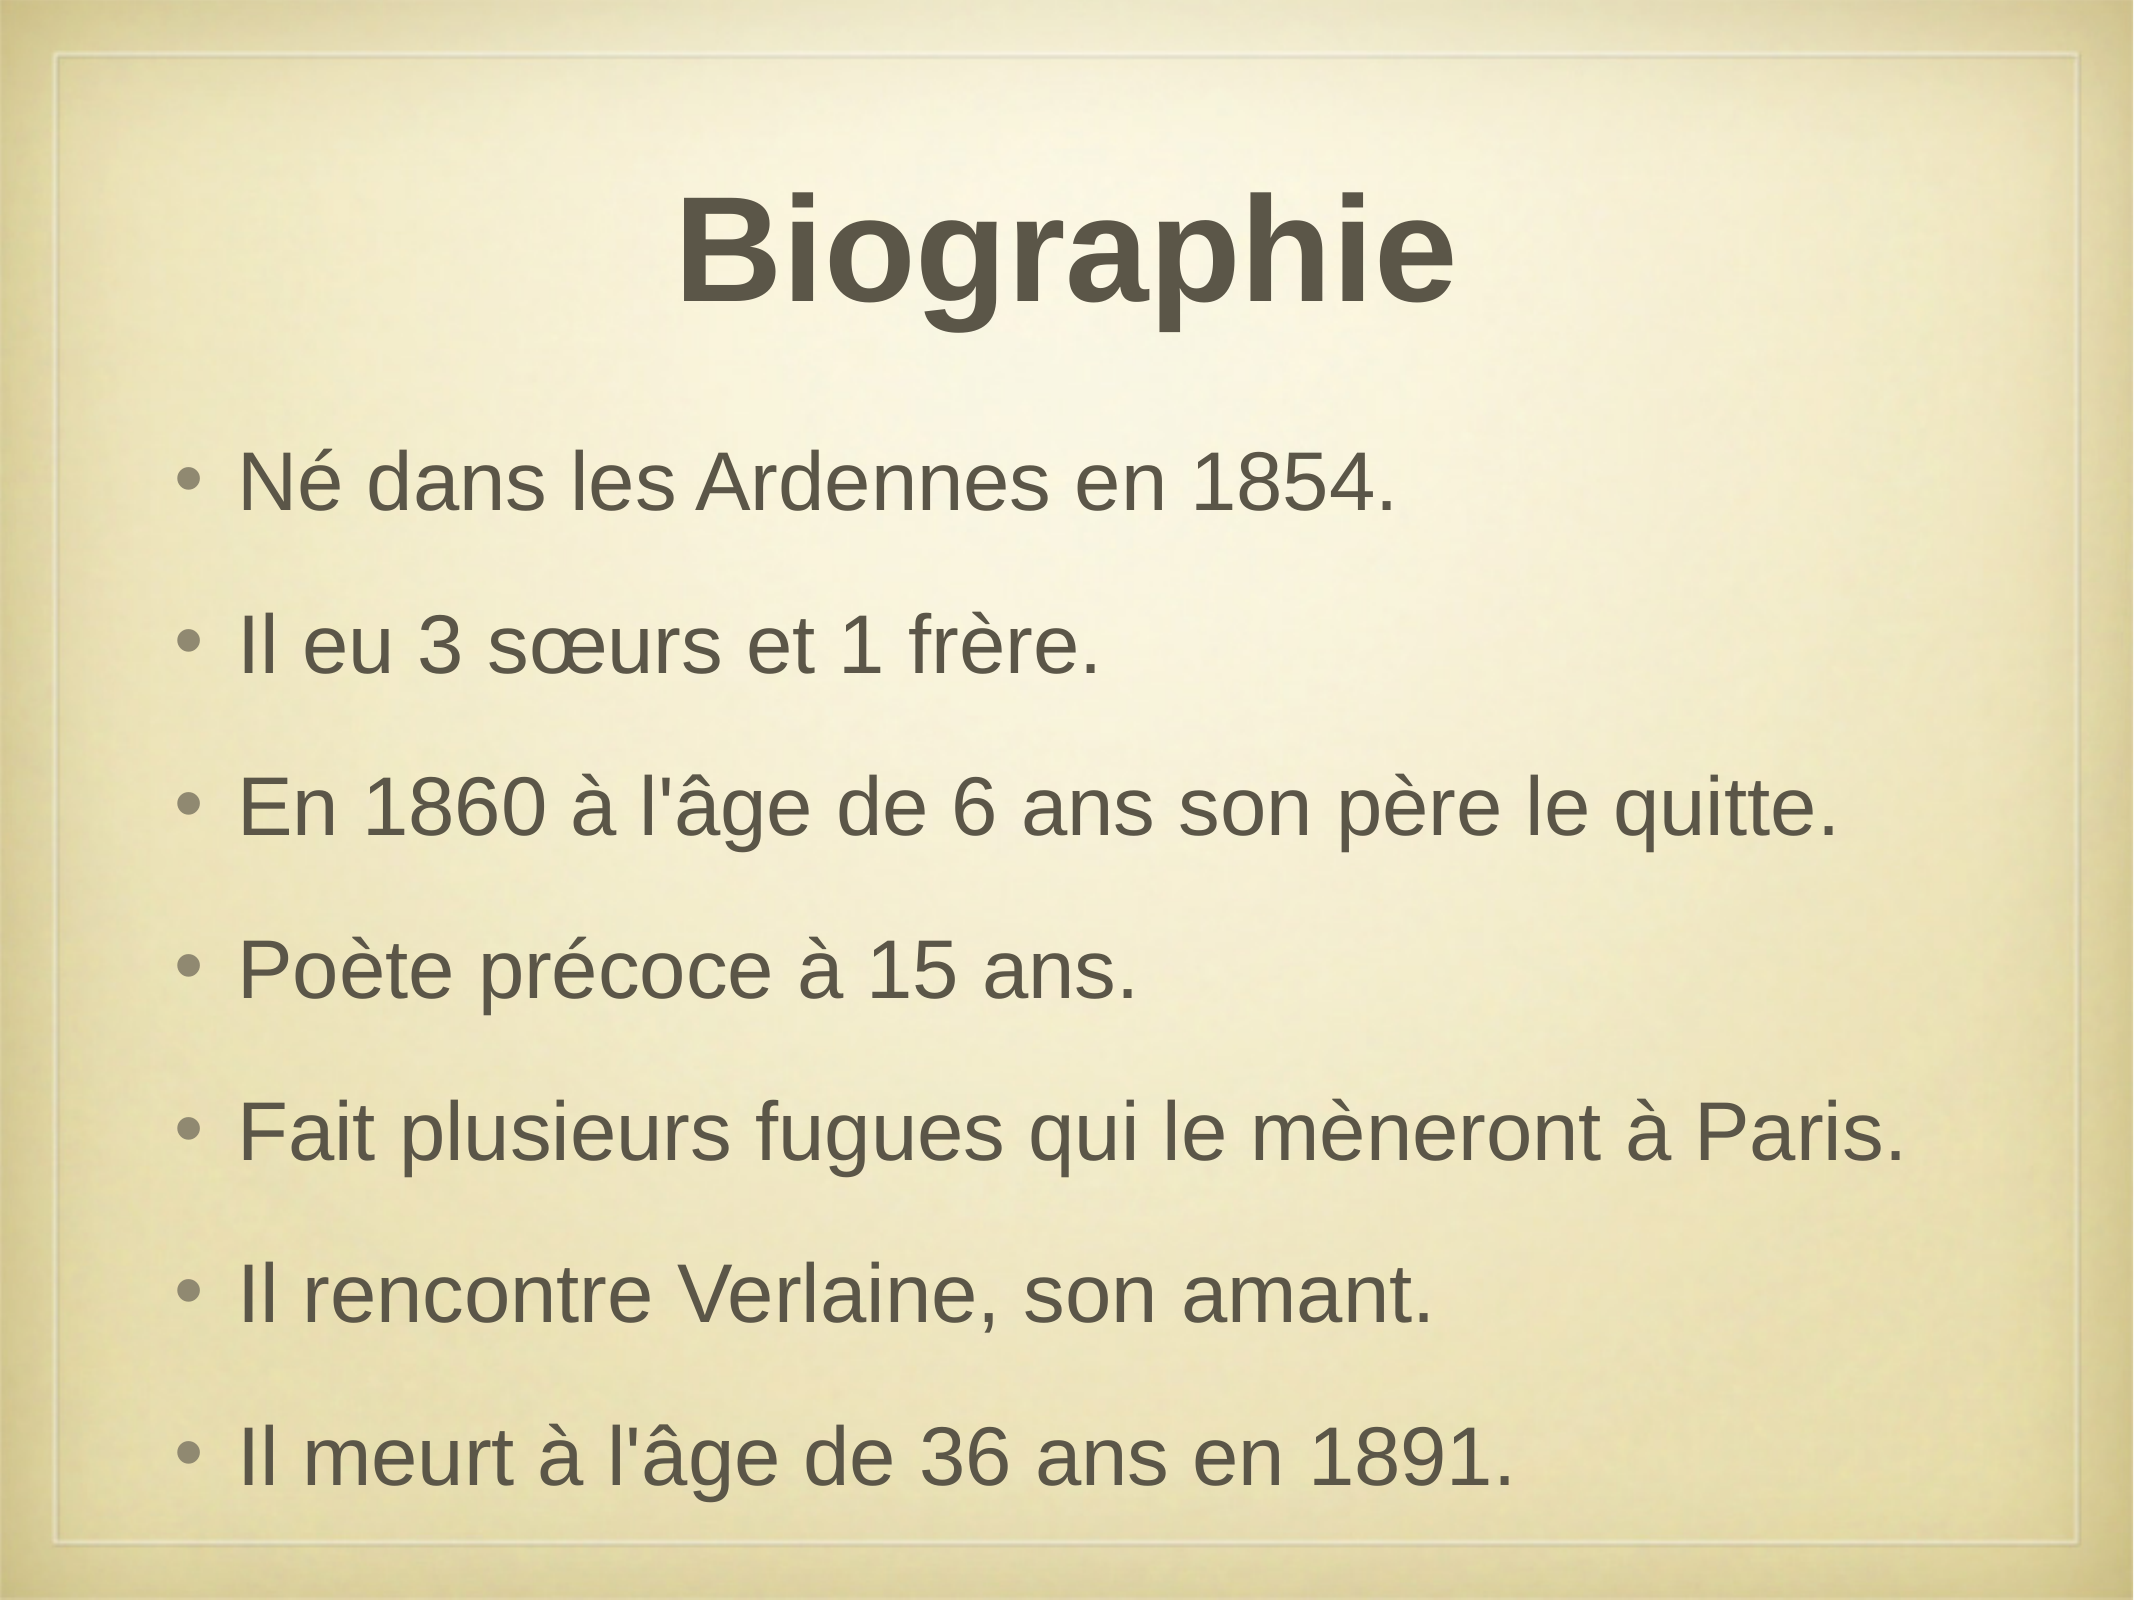

# Biographie
Né dans les Ardennes en 1854.
Il eu 3 sœurs et 1 frère.
En 1860 à l'âge de 6 ans son père le quitte.
Poète précoce à 15 ans.
Fait plusieurs fugues qui le mèneront à Paris.
Il rencontre Verlaine, son amant.
Il meurt à l'âge de 36 ans en 1891.